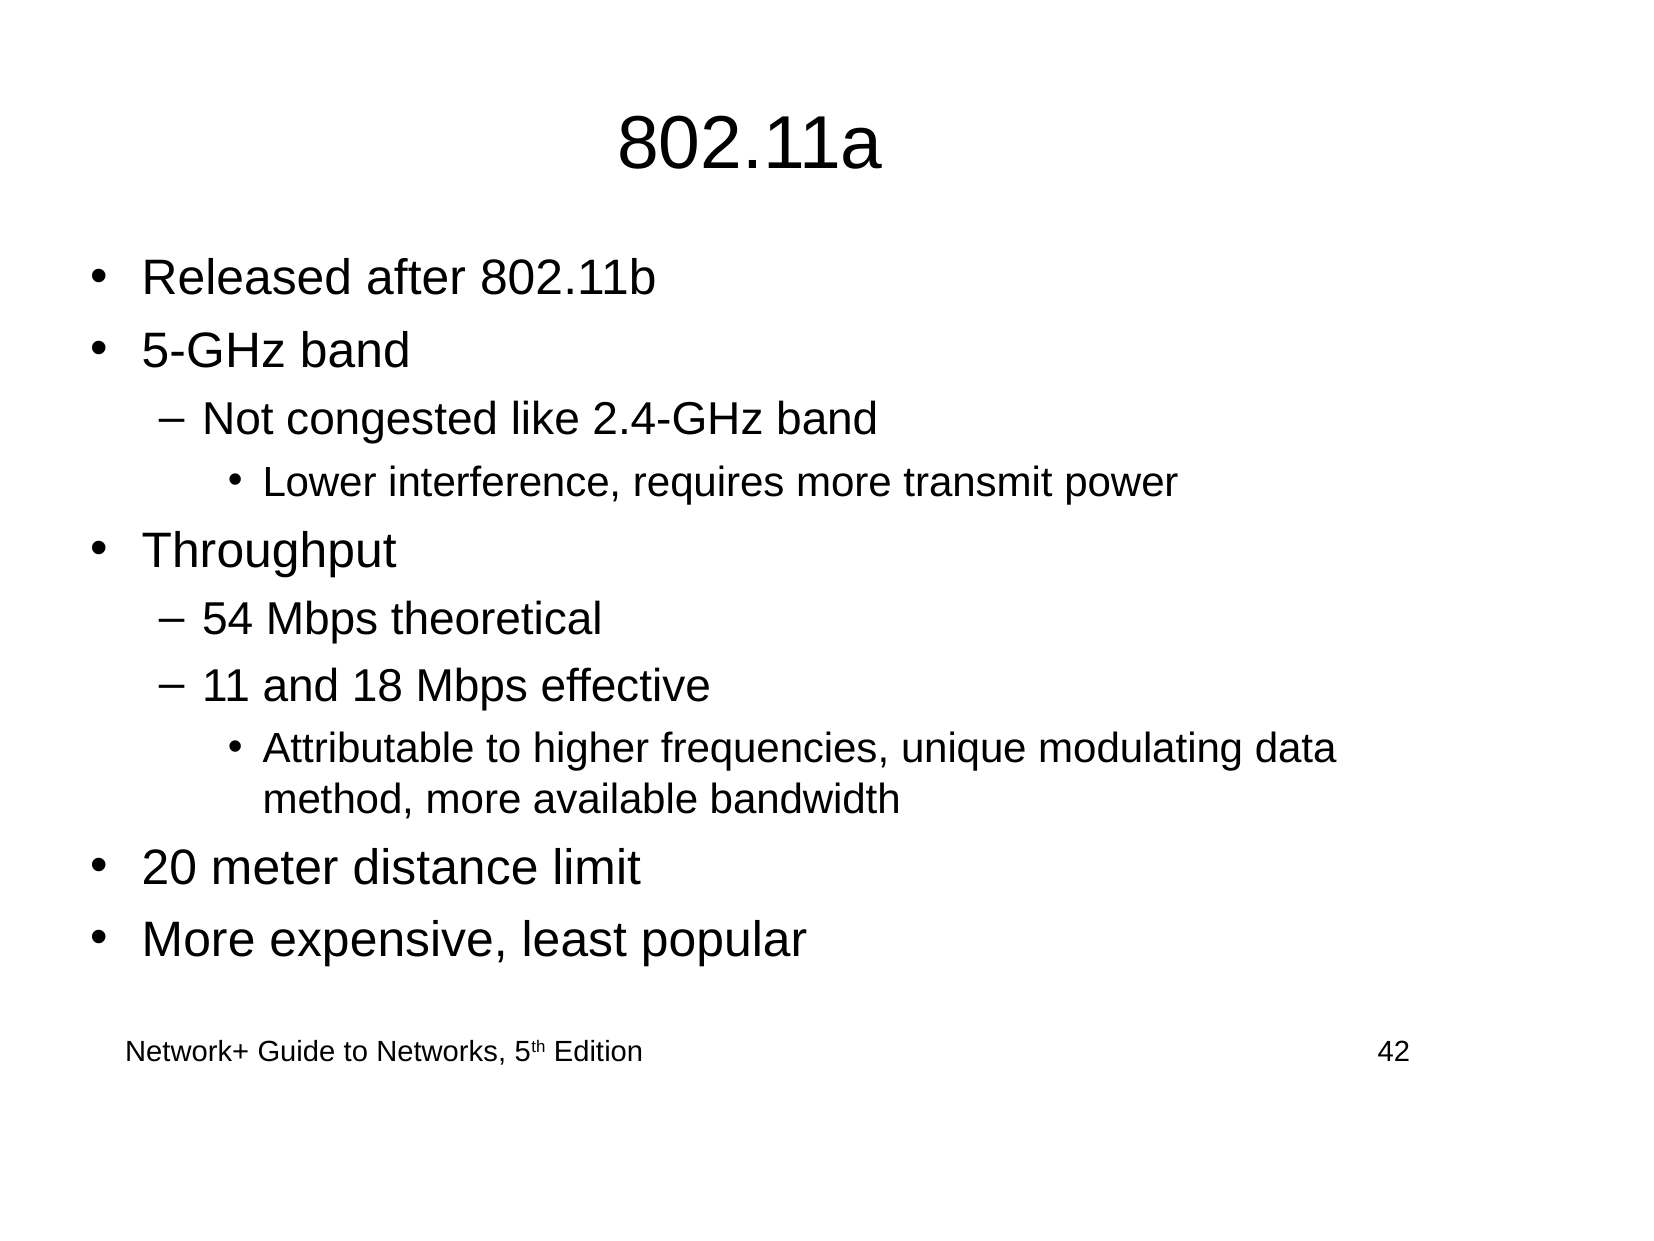

# 802.11a
Released after 802.11b
5-GHz band
Not congested like 2.4-GHz band
Lower interference, requires more transmit power
Throughput
54 Mbps theoretical
11 and 18 Mbps effective
Attributable to higher frequencies, unique modulating data method, more available bandwidth
20 meter distance limit
More expensive, least popular
Network+ Guide to Networks, 5th Edition